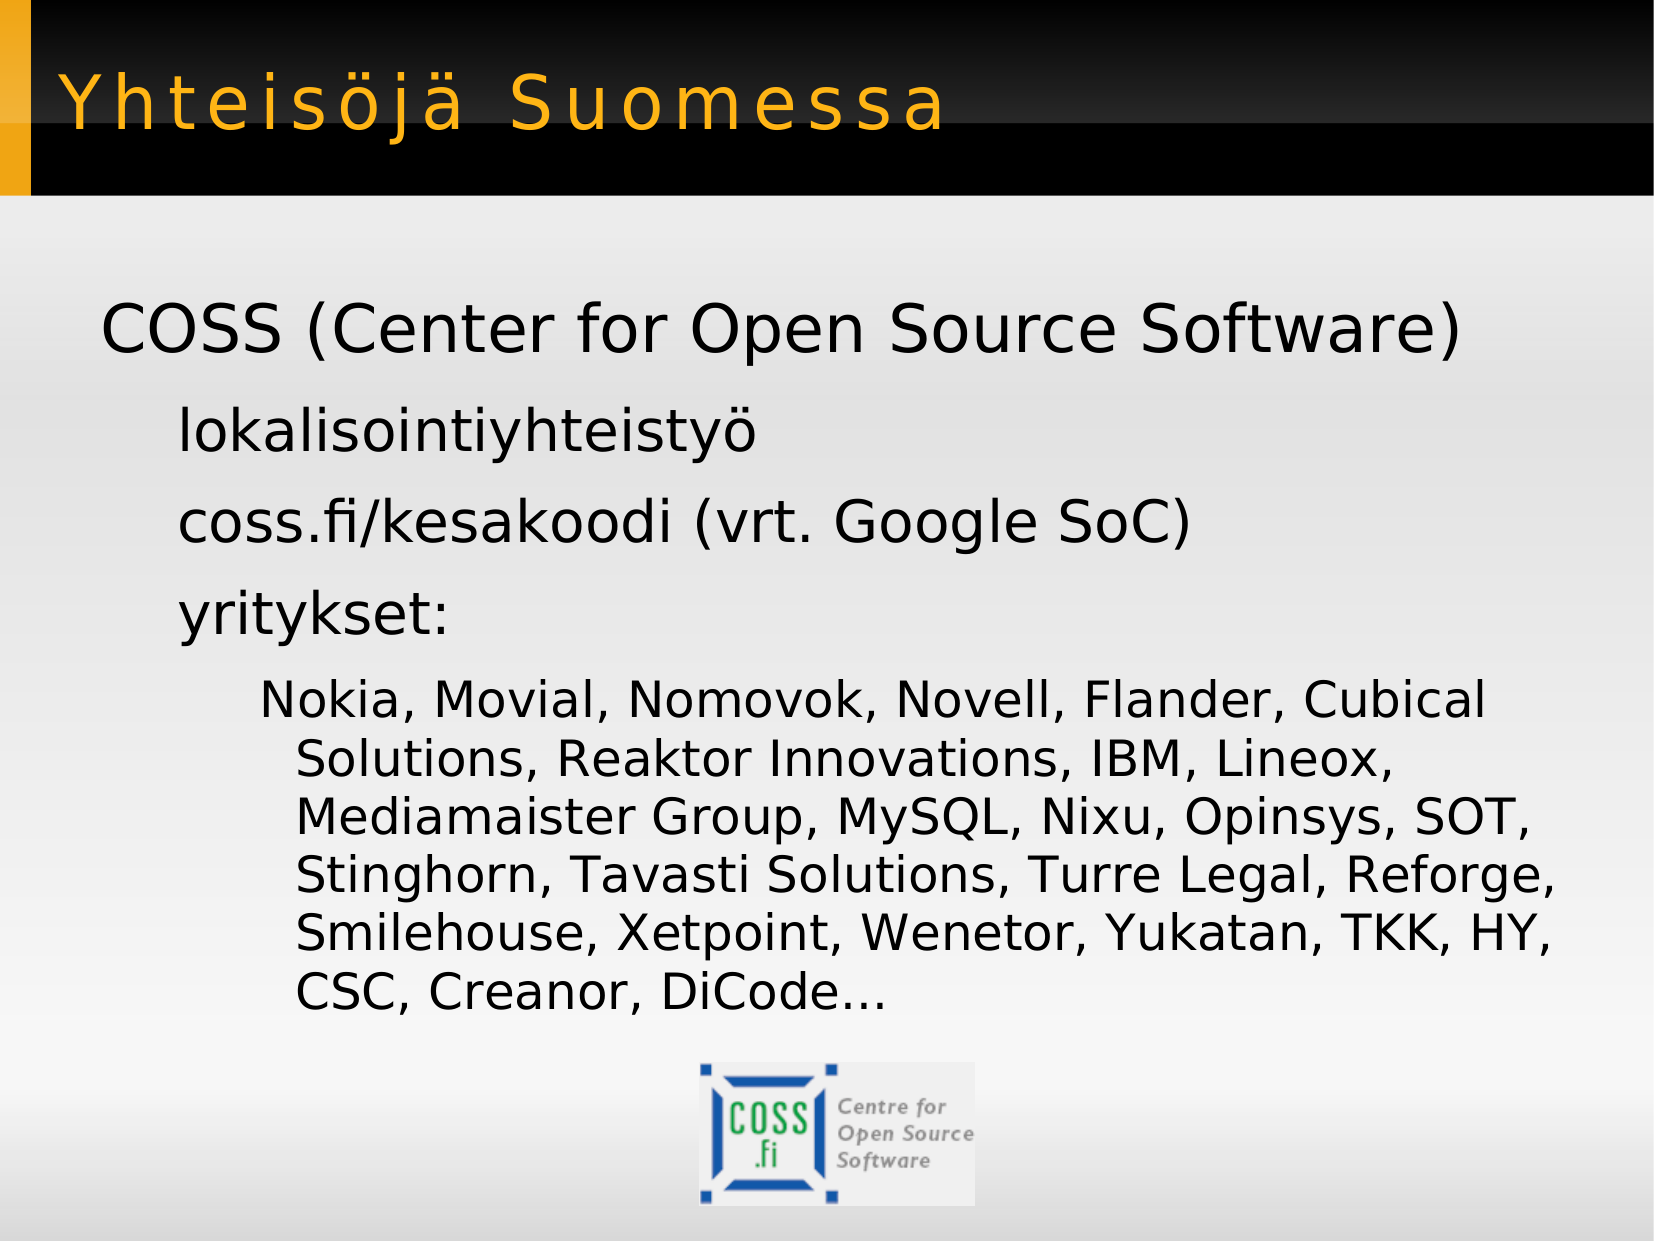

# Yhteisöjä Suomessa
COSS (Center for Open Source Software)
lokalisointiyhteistyö
coss.fi/kesakoodi (vrt. Google SoC)
yritykset:
Nokia, Movial, Nomovok, Novell, Flander, Cubical Solutions, Reaktor Innovations, IBM, Lineox, Mediamaister Group, MySQL, Nixu, Opinsys, SOT, Stinghorn, Tavasti Solutions, Turre Legal, Reforge, Smilehouse, Xetpoint, Wenetor, Yukatan, TKK, HY, CSC, Creanor, DiCode...